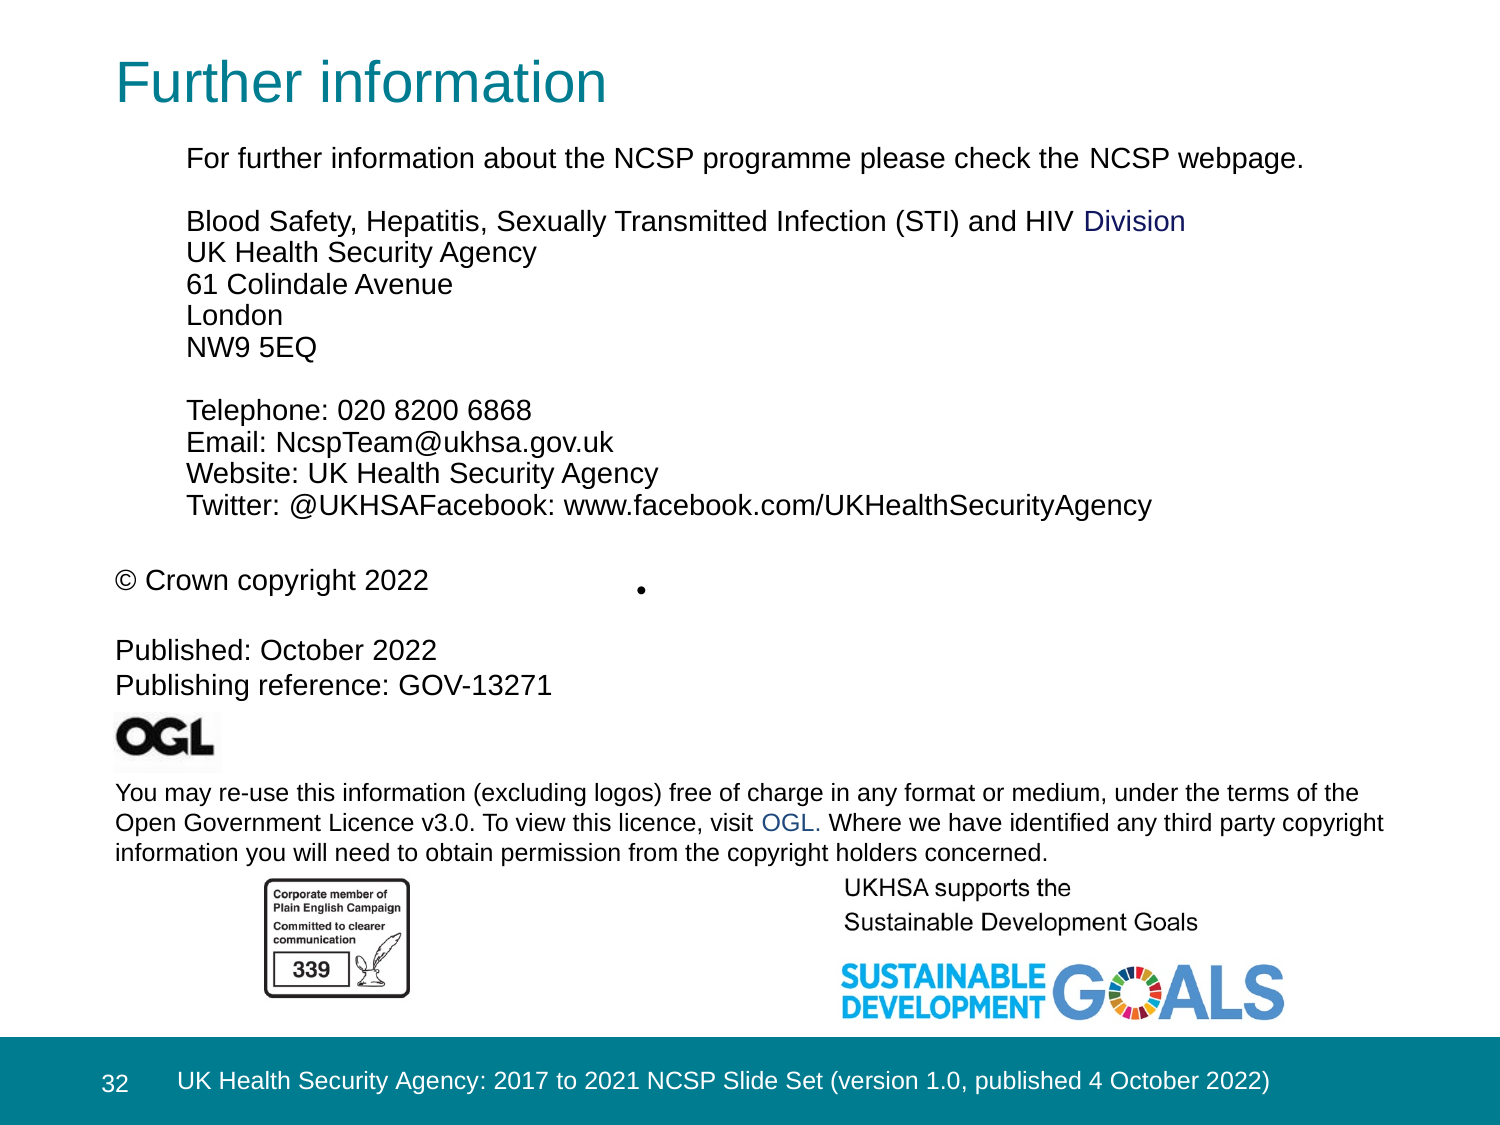

# Further information
For further information about the NCSP programme please check the NCSP webpage.
Blood Safety, Hepatitis, Sexually Transmitted Infection (STI) and HIV Division
UK Health Security Agency
61 Colindale Avenue
London
NW9 5EQ
Telephone: 020 8200 6868
Email: NcspTeam@ukhsa.gov.uk
Website: UK Health Security Agency
Twitter: @UKHSAFacebook: www.facebook.com/UKHealthSecurityAgency
© Crown copyright 2022
Published: October 2022
Publishing reference: GOV-13271
You may re-use this information (excluding logos) free of charge in any format or medium, under the terms of the Open Government Licence v3.0. To view this licence, visit OGL. Where we have identified any third party copyright information you will need to obtain permission from the copyright holders concerned.
UK Health Security Agency: 2017 to 2021 NCSP Slide Set (version 1.0, published 4 October 2022)